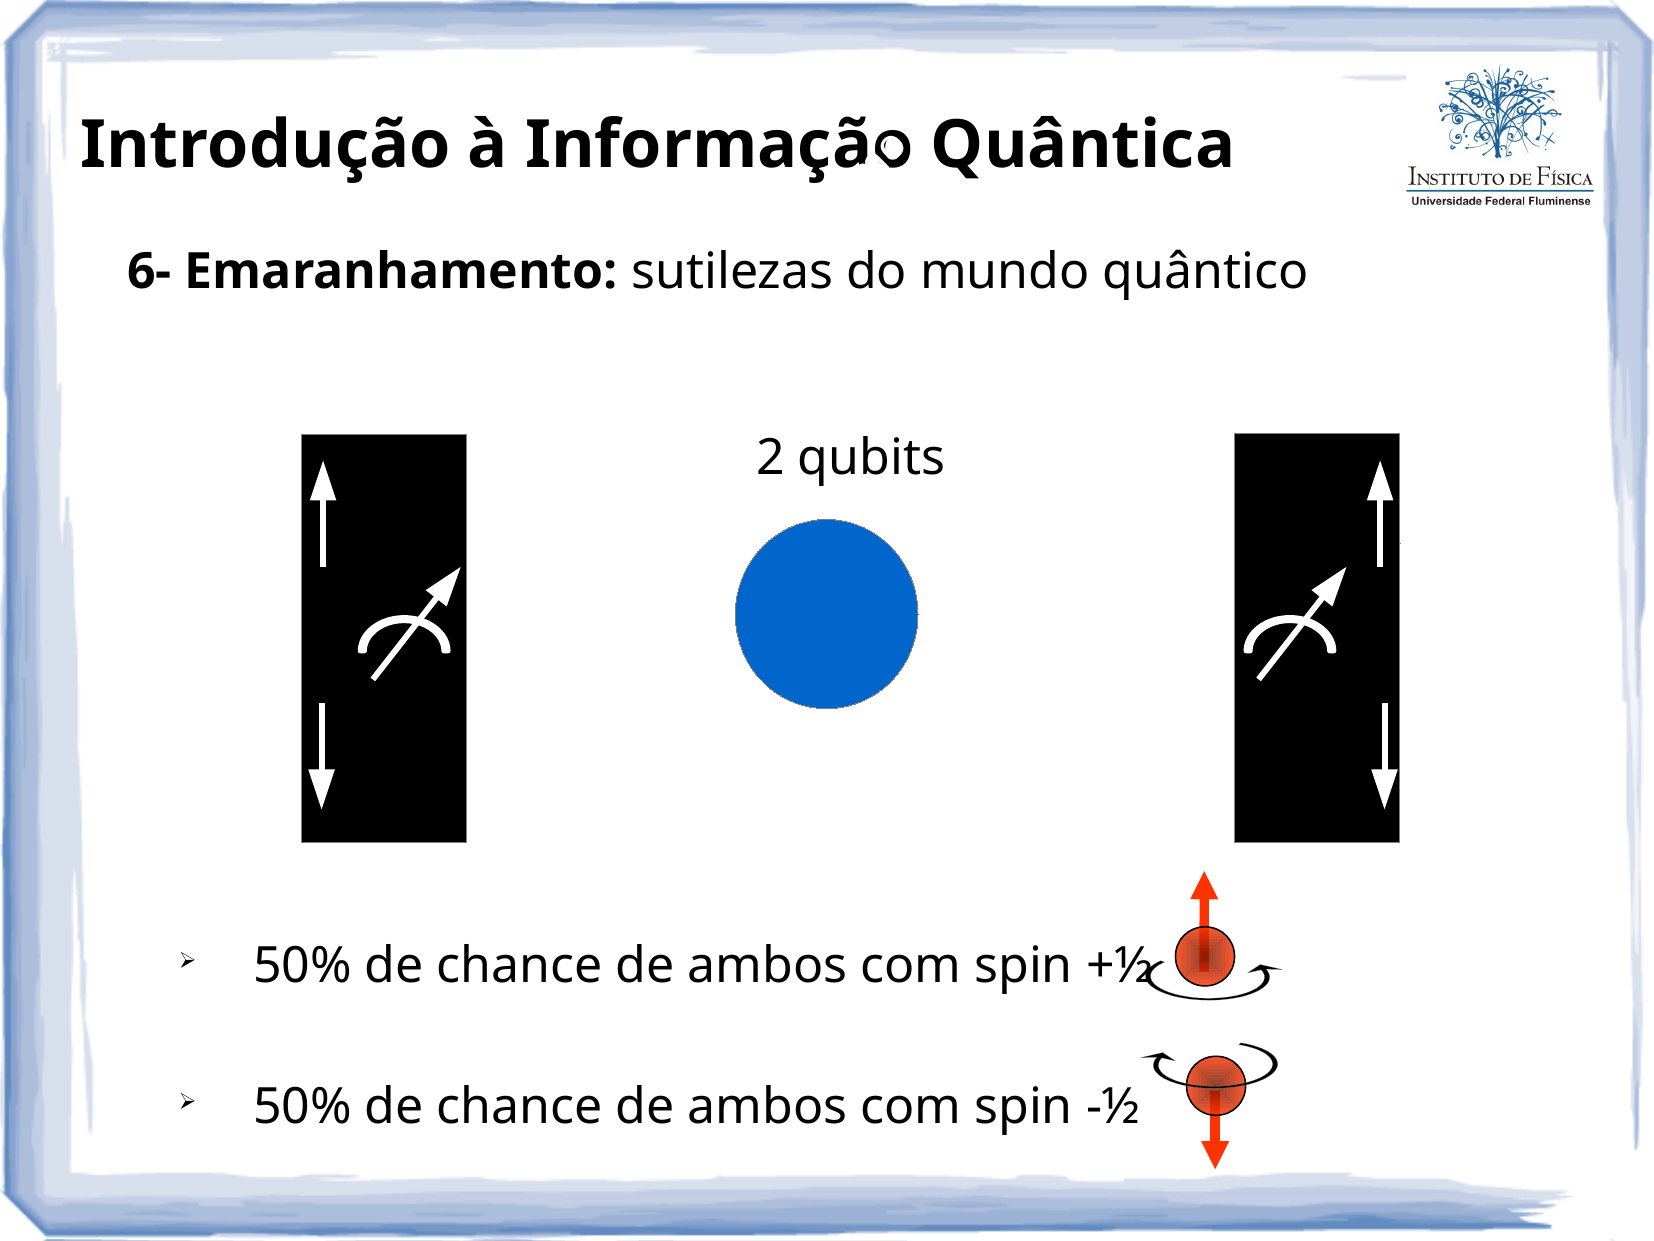

Introdução à Informação Quântica
átomo
6- Emaranhamento: sutilezas do mundo quântico
2 qubits
 50% de chance de ambos com spin +½
 50% de chance de ambos com spin -½